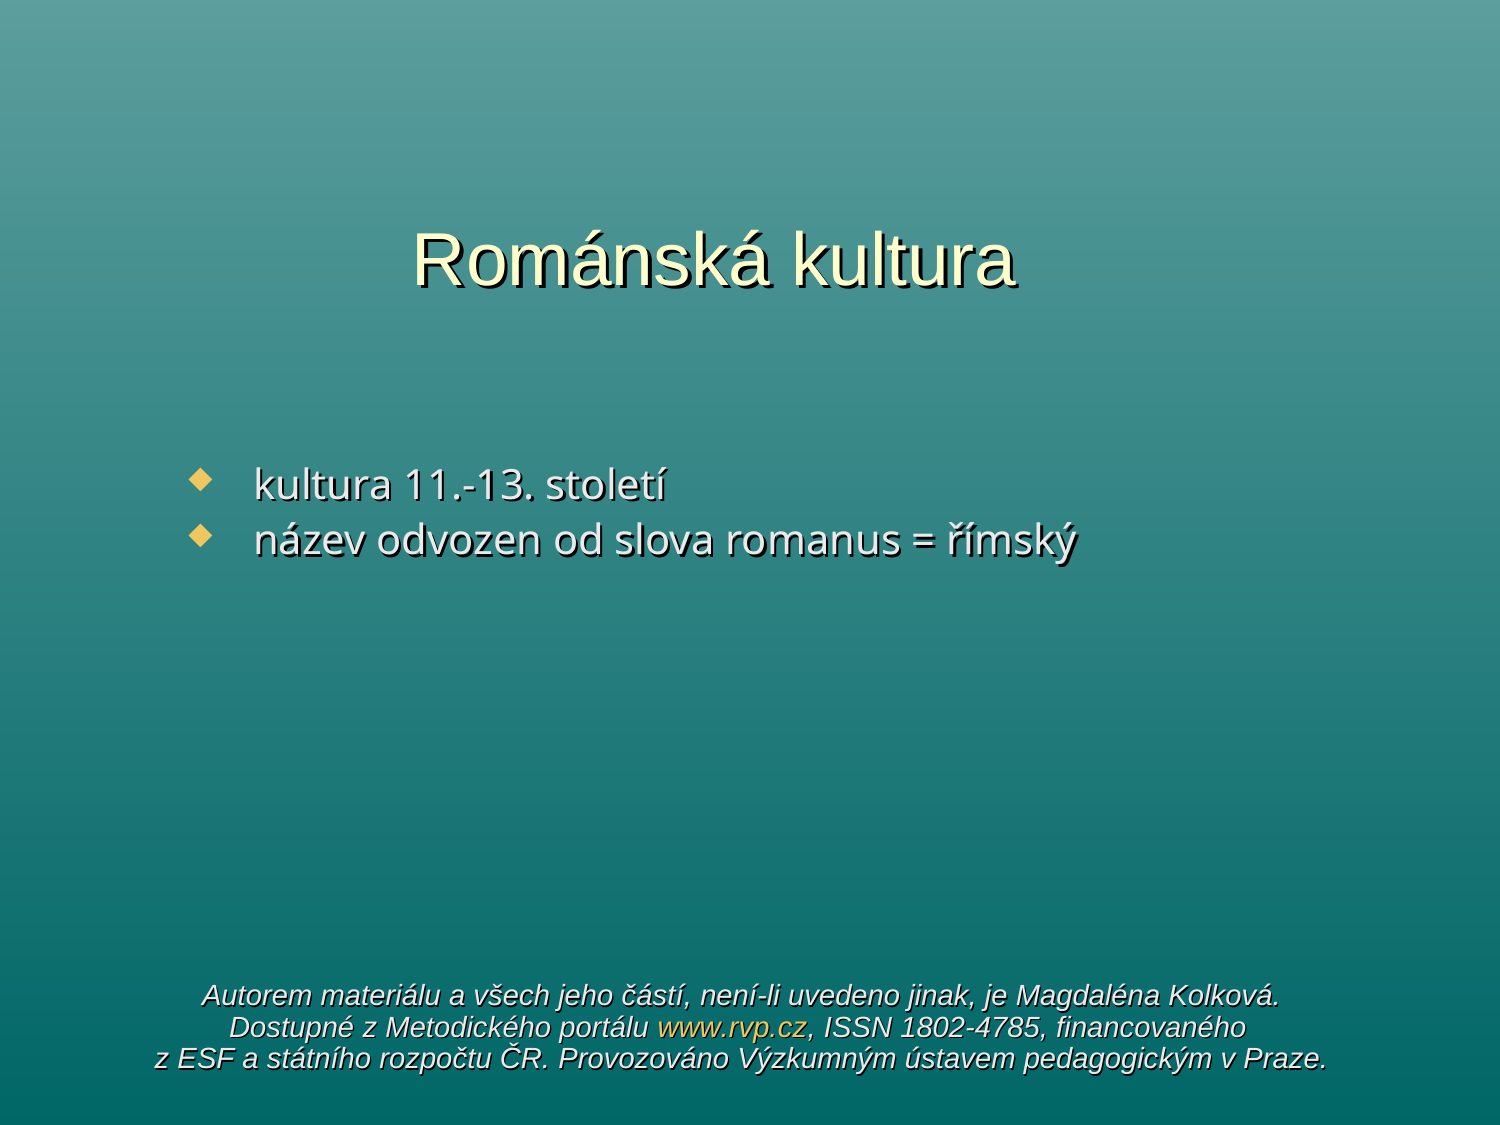

# Románská kultura
 kultura 11.-13. století
 název odvozen od slova romanus = římský
Autorem materiálu a všech jeho částí, není-li uvedeno jinak, je Magdaléna Kolková.
Dostupné z Metodického portálu www.rvp.cz, ISSN 1802-4785, financovaného
z ESF a státního rozpočtu ČR. Provozováno Výzkumným ústavem pedagogickým v Praze.